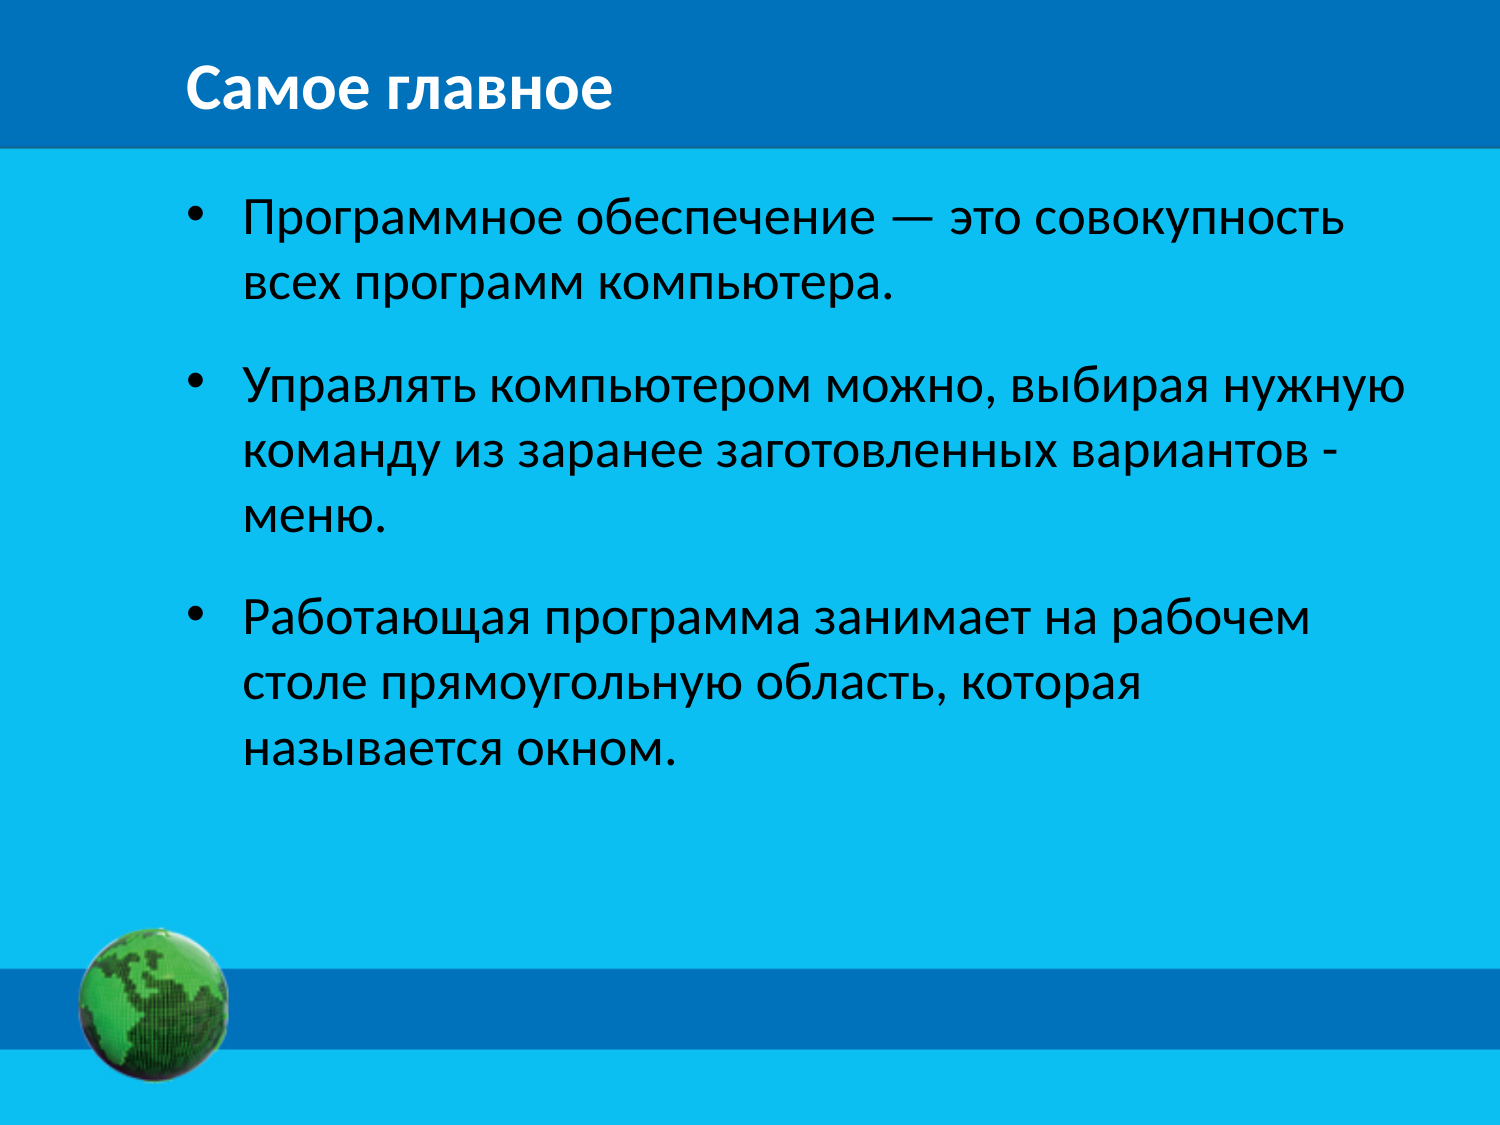

# Самое главное
Программное обеспечение — это совокупность всех программ компьютера.
Управлять компьютером можно, выбирая нужную команду из заранее заготовленных вариантов - меню.
Работающая программа занимает на рабочем столе прямоугольную область, которая называется окном.